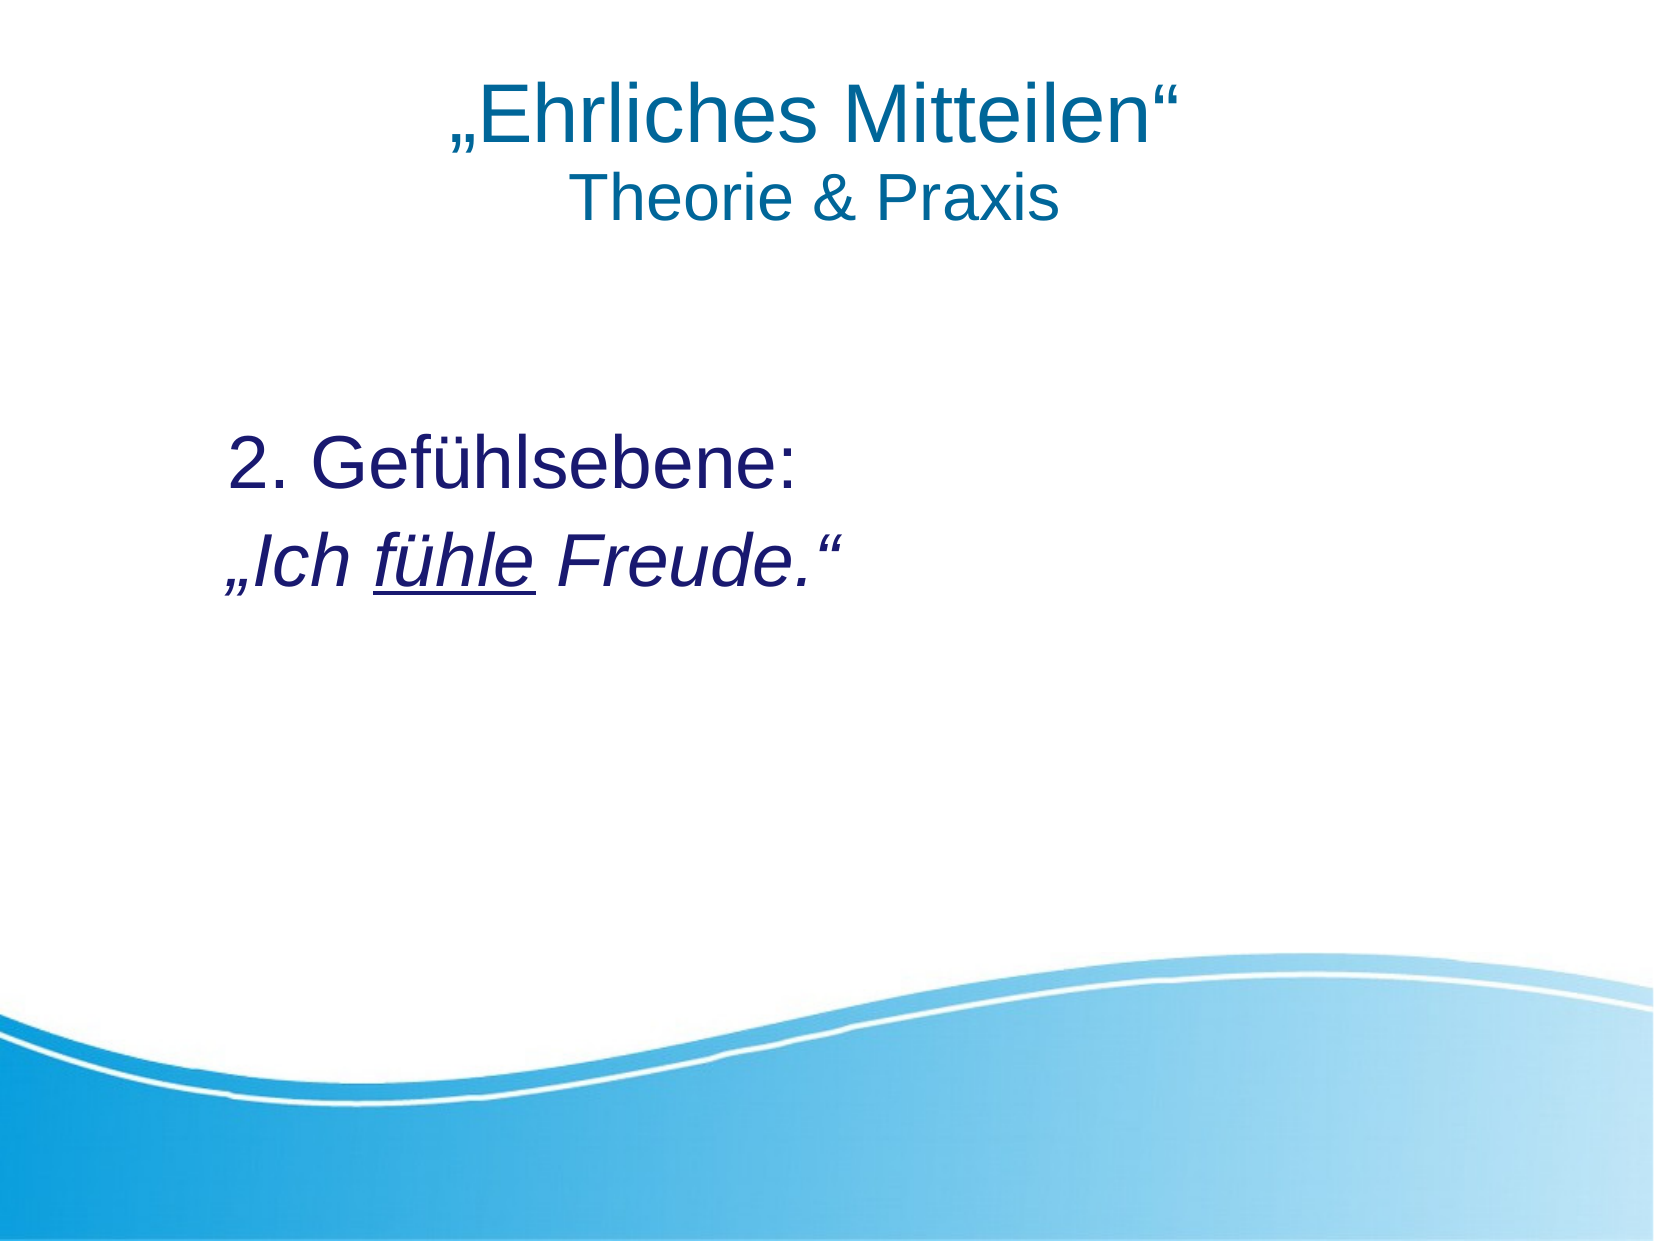

# „Ehrliches Mitteilen“ Theorie & Praxis
2. Gefühlsebene:
„Ich fühle Freude.“